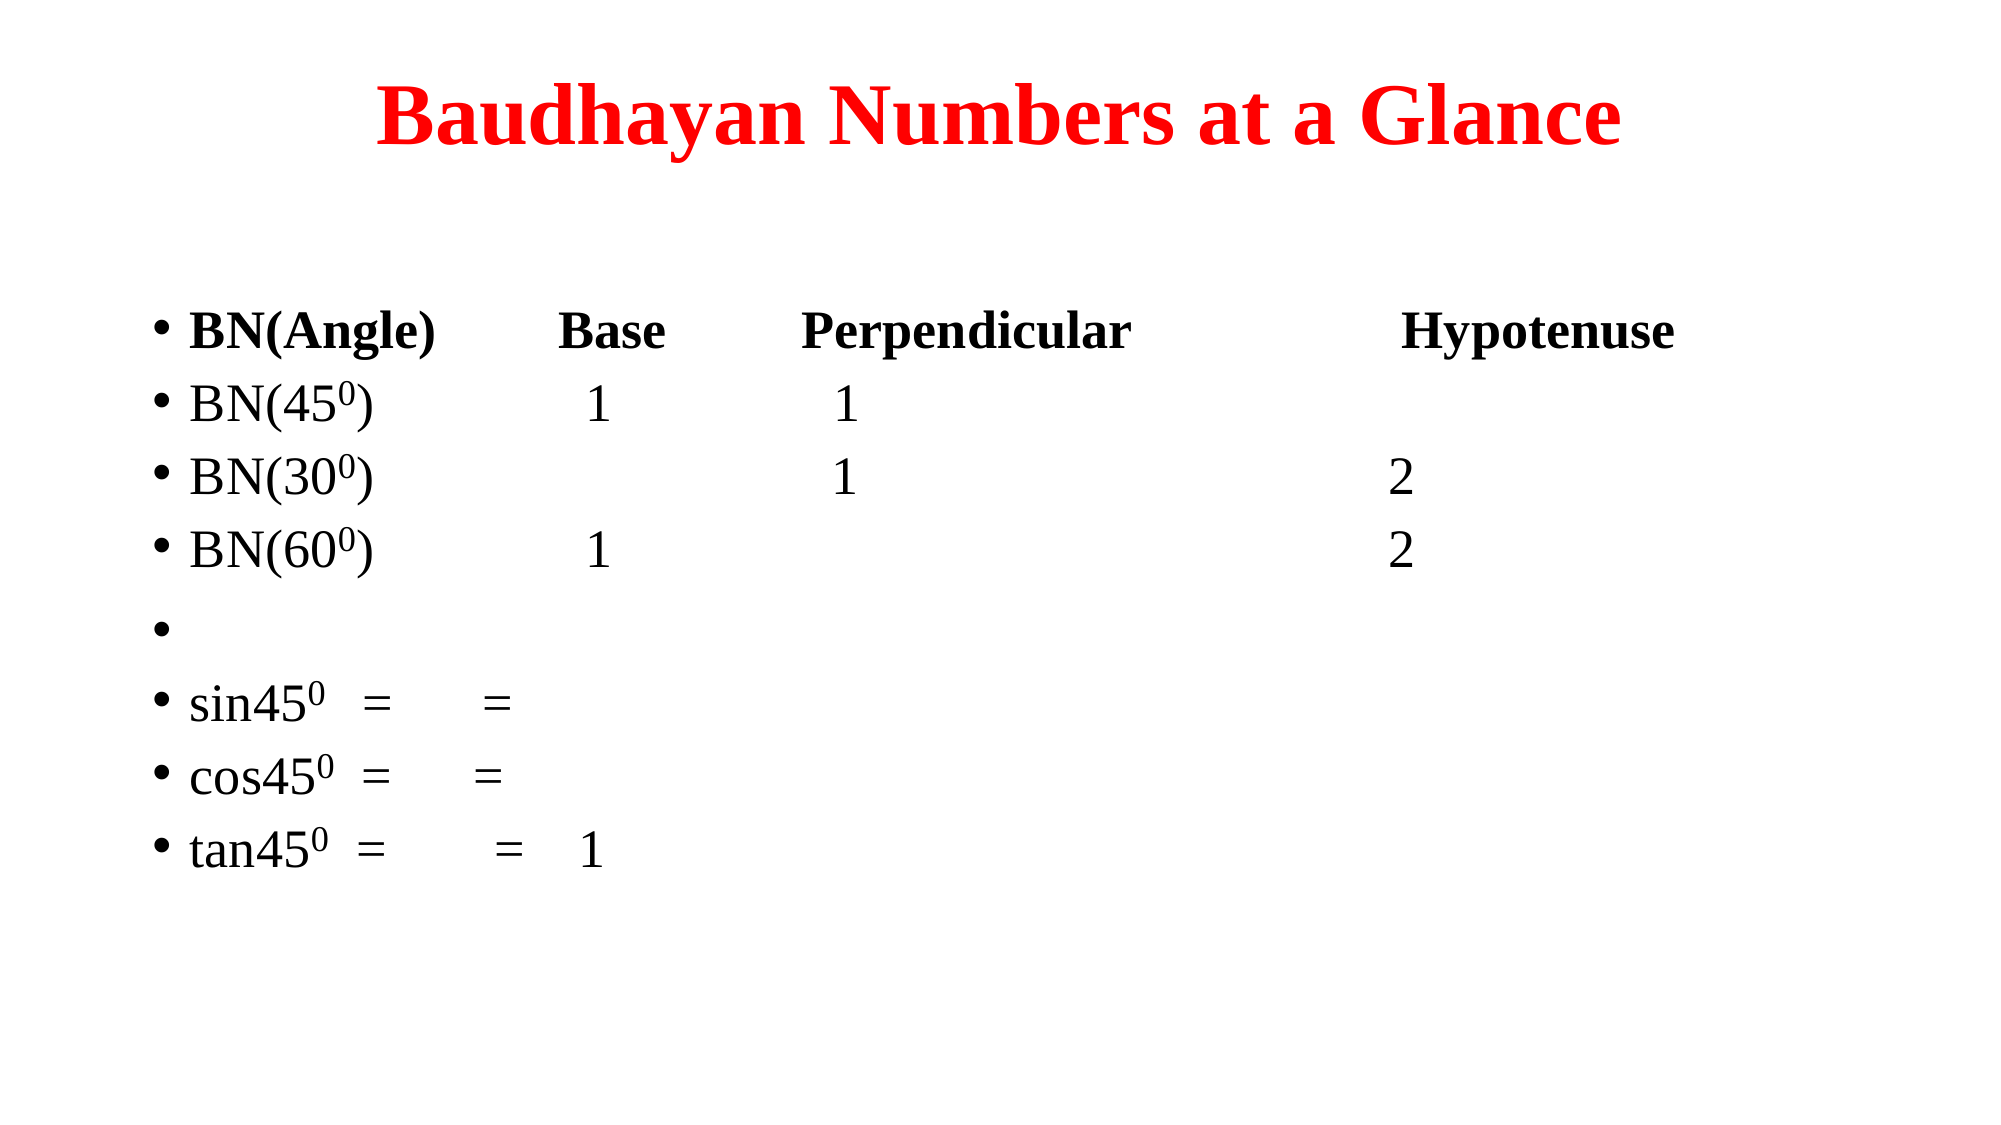

# Baudhayan Numbers at a Glance
BN(Angle) Base Perpendicular Hypotenuse
BN(450) 1 		 1
BN(300) 	 1	 2
BN(600) 1 	 	 2
sin450 = =
cos450 = =
tan450 = = 1